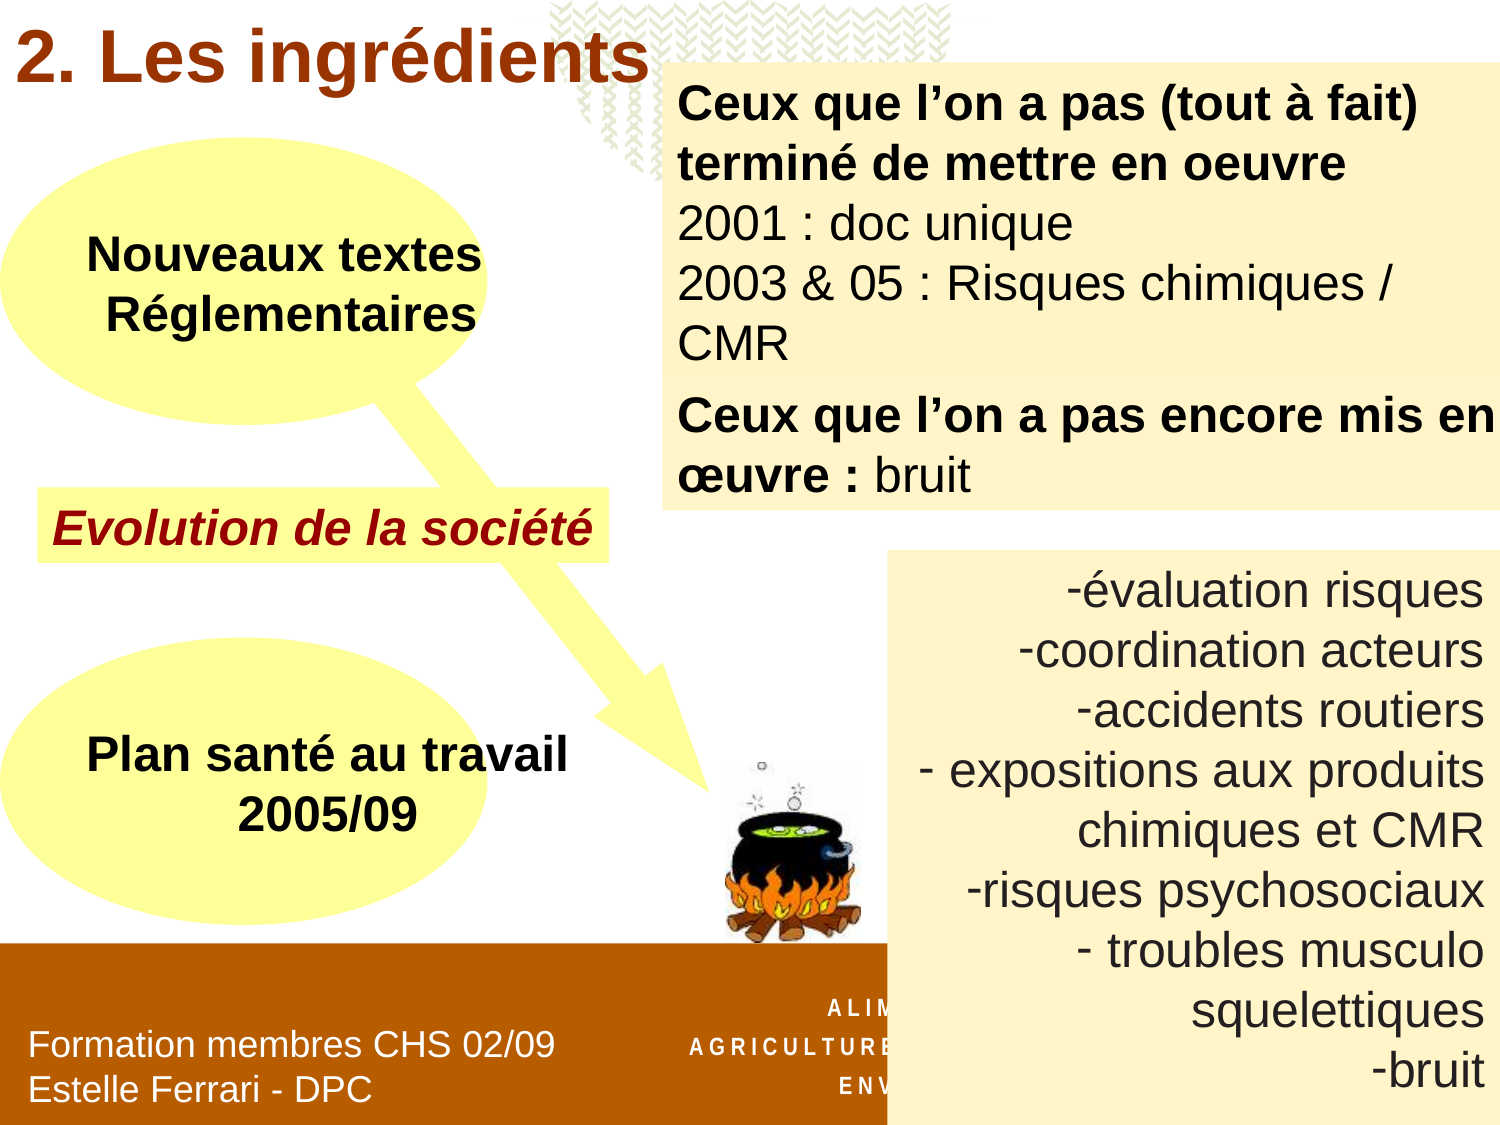

2. Les ingrédients
Ceux que l’on a pas (tout à fait) terminé de mettre en oeuvre
2001 : doc unique
2003 & 05 : Risques chimiques / CMR
Nouveaux textes
Réglementaires
#
Ceux que l’on a pas encore mis en œuvre : bruit
Evolution de la société
évaluation risques
coordination acteurs
accidents routiers
 expositions aux produits chimiques et CMR
risques psychosociaux
 troubles musculo squelettiques
bruit
Plan santé au travail
2005/09